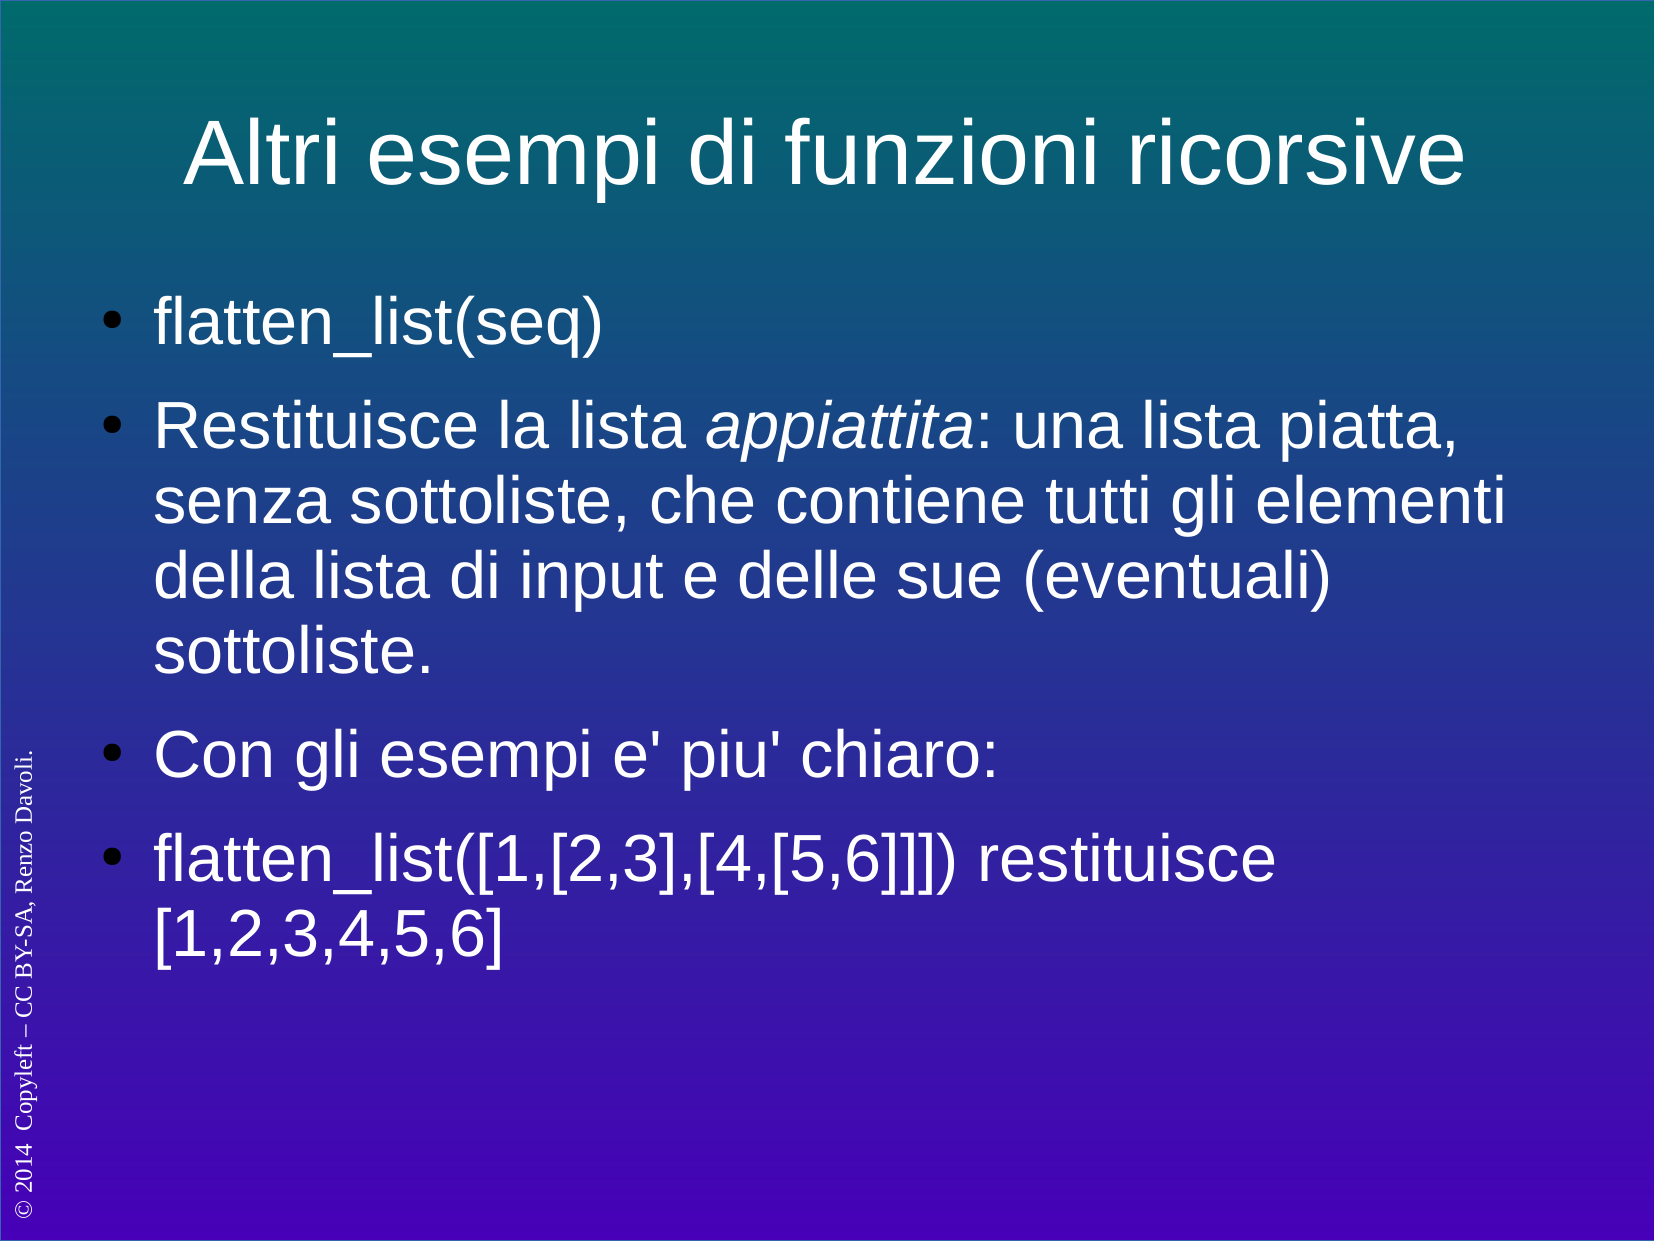

# Altri esempi di funzioni ricorsive
flatten_list(seq)
Restituisce la lista appiattita: una lista piatta, senza sottoliste, che contiene tutti gli elementi della lista di input e delle sue (eventuali) sottoliste.
Con gli esempi e' piu' chiaro:
flatten_list([1,[2,3],[4,[5,6]]]) restituisce [1,2,3,4,5,6]